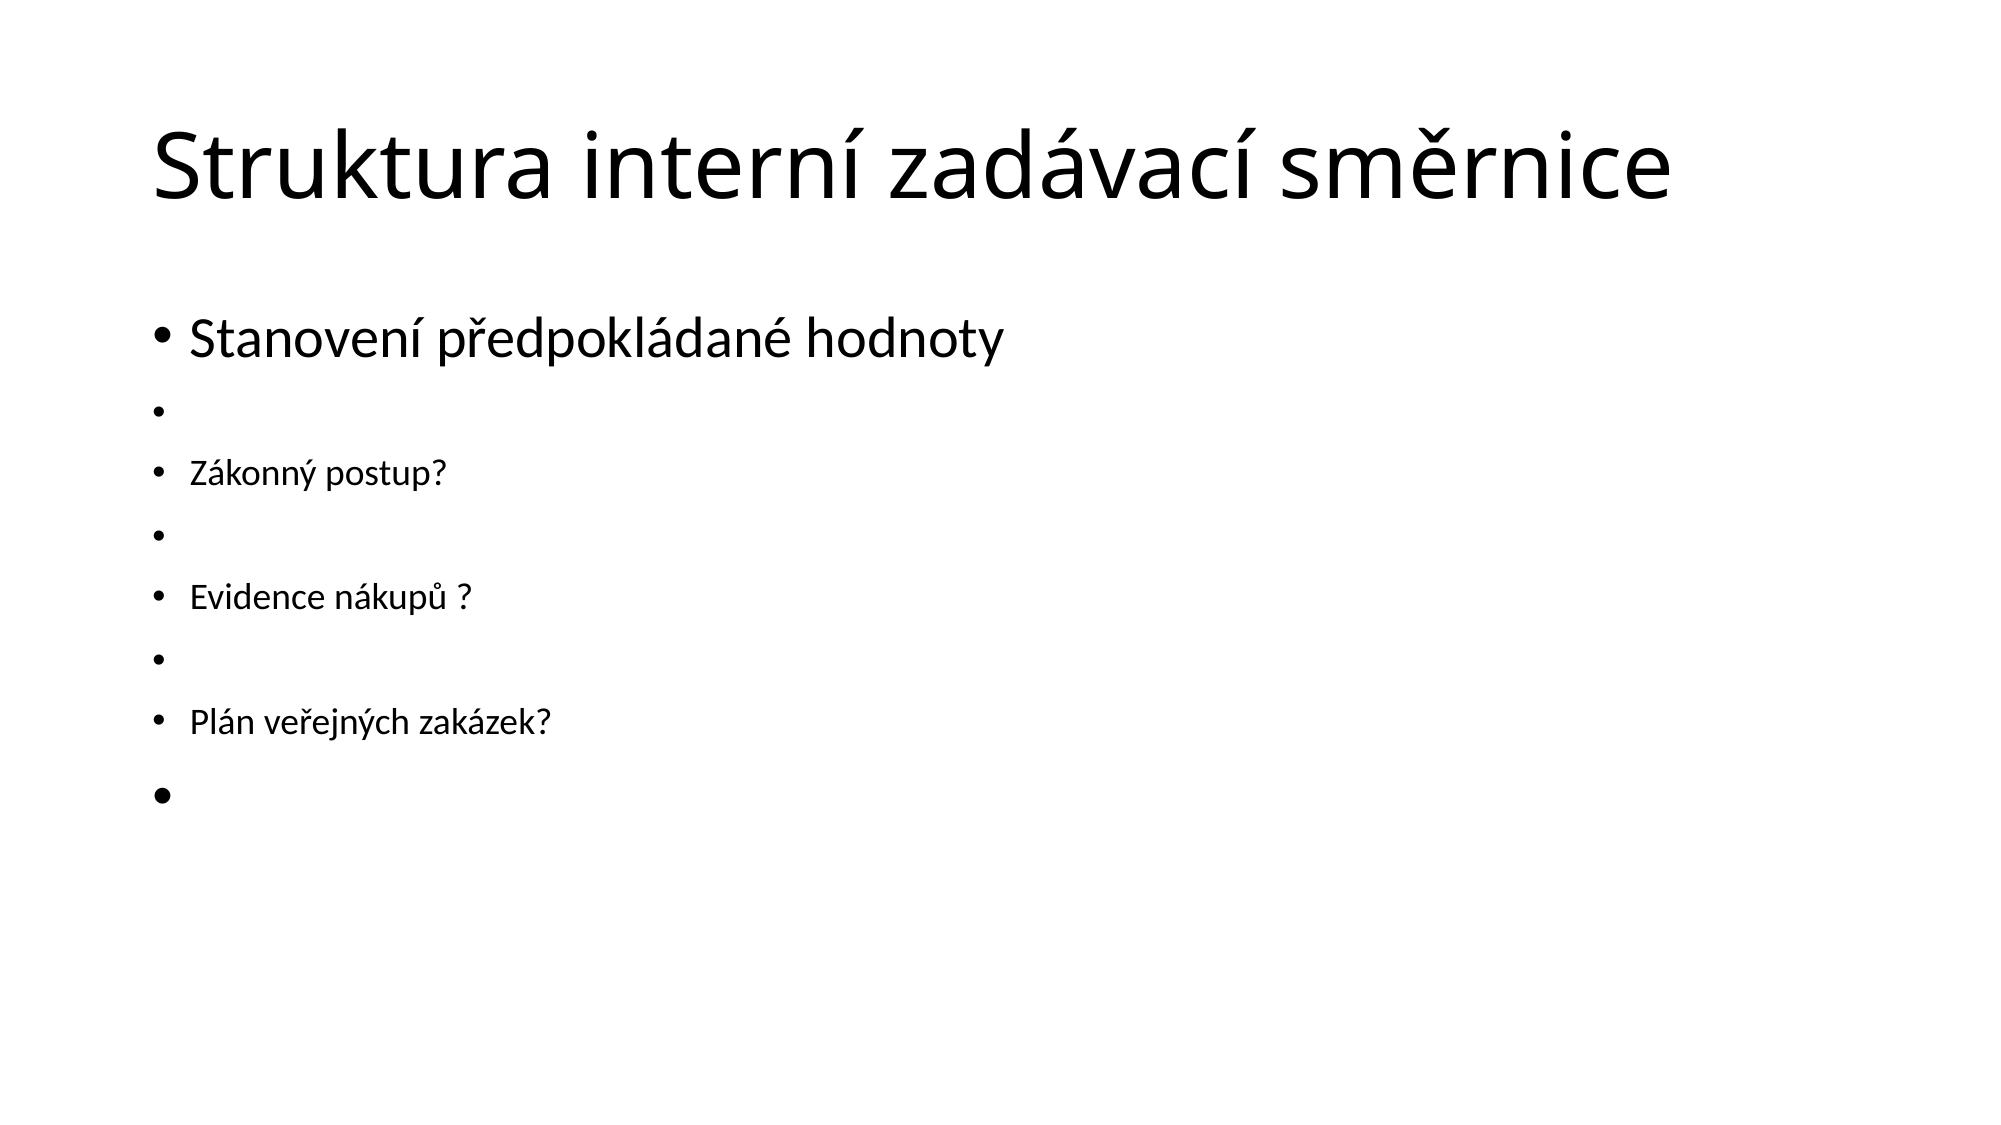

# Struktura interní zadávací směrnice
Stanovení předpokládané hodnoty
Zákonný postup?
Evidence nákupů ?
Plán veřejných zakázek?